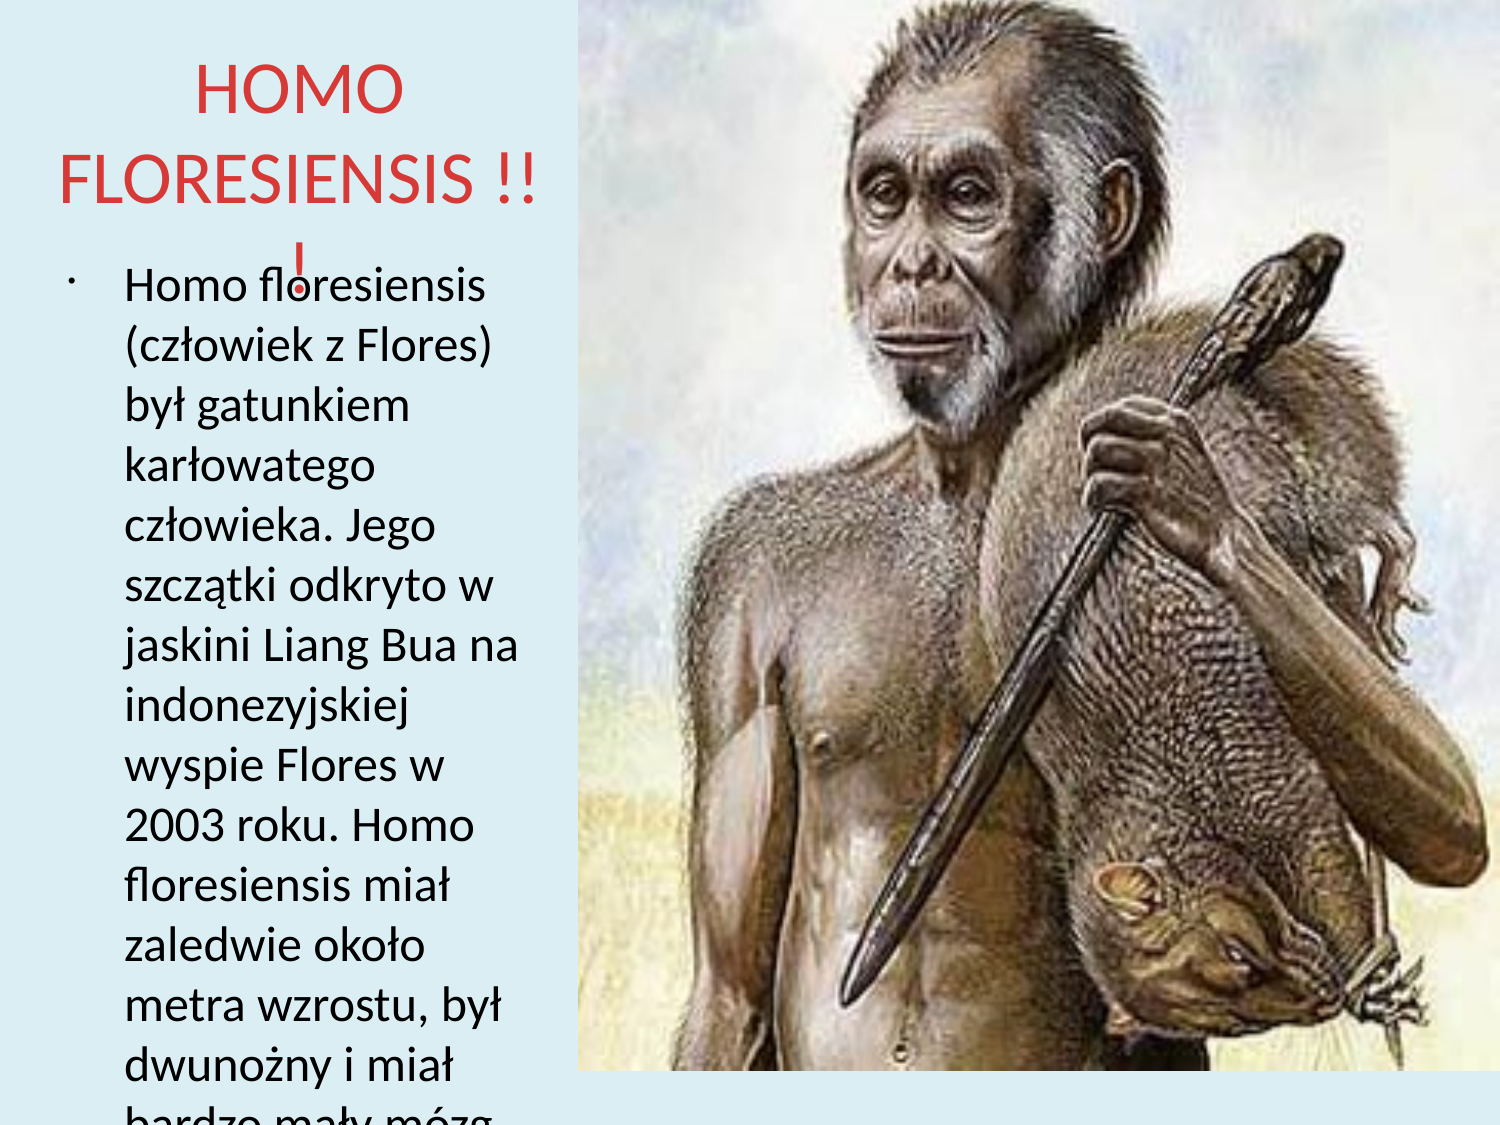

# HOMO FLORESIENSIS !!!
Homo floresiensis (człowiek z Flores) był gatunkiem karłowatego człowieka. Jego szczątki odkryto w jaskini Liang Bua na indonezyjskiej wyspie Flores w 2003 roku. Homo floresiensis miał zaledwie około metra wzrostu, był dwunożny i miał bardzo mały mózg.